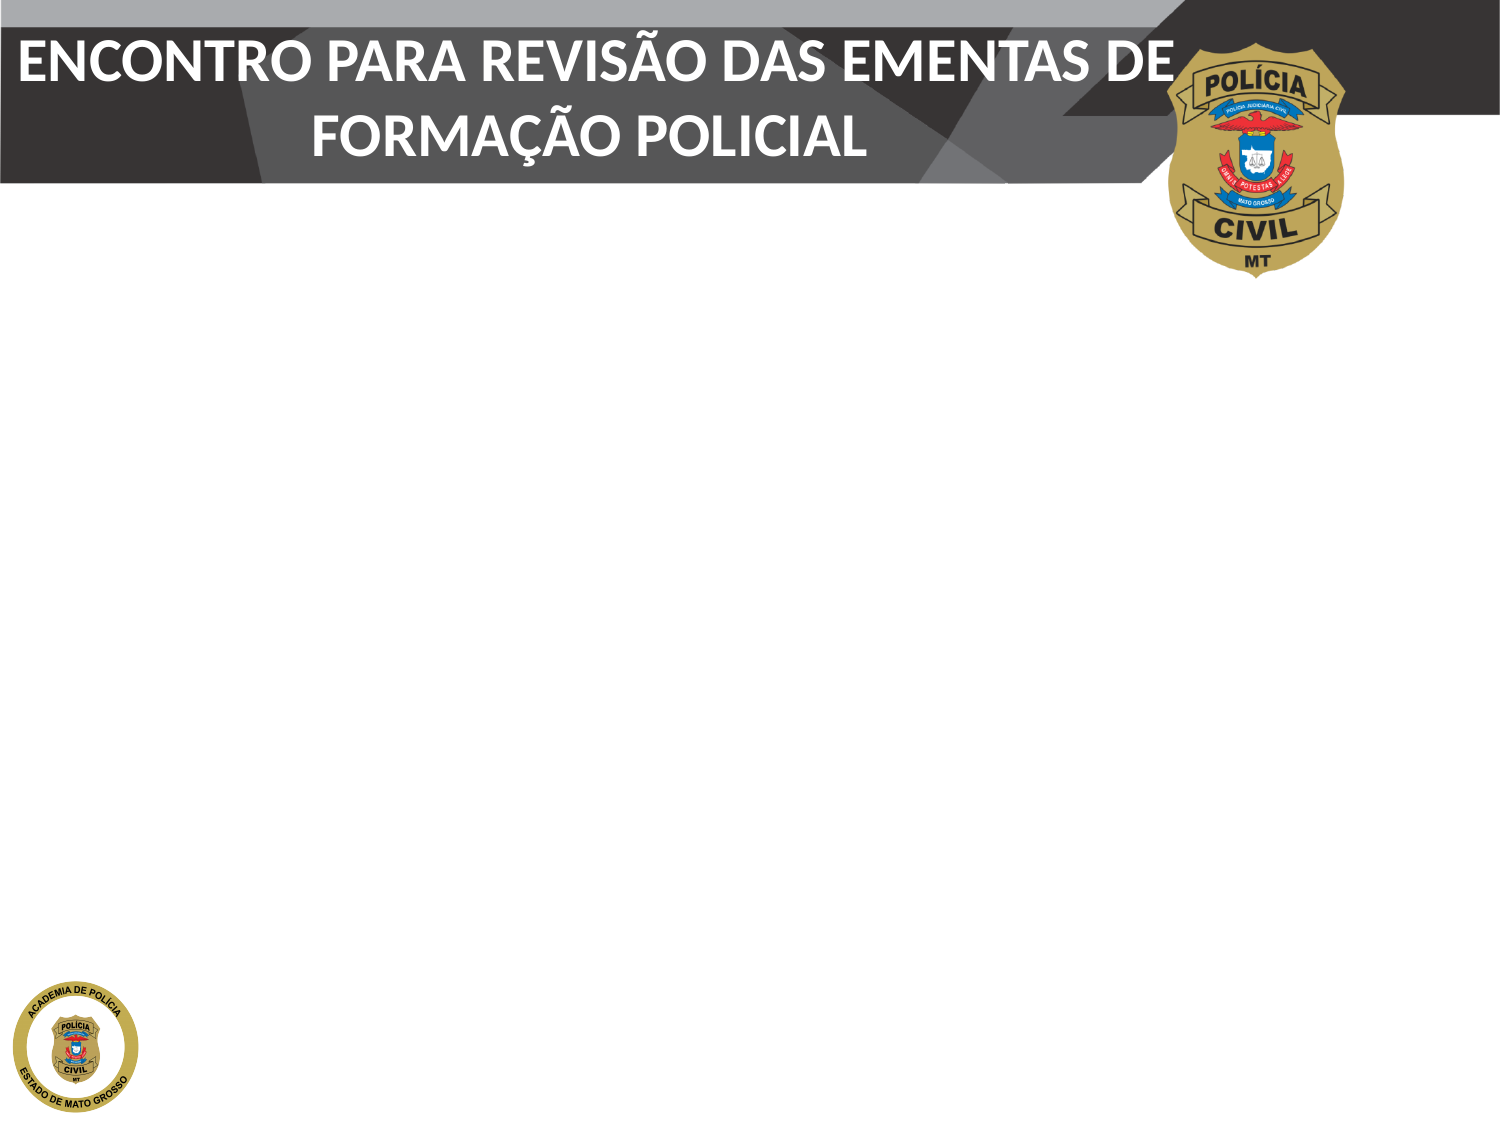

# ENCONTRO PARA REVISÃO DAS EMENTAS DE FORMAÇÃO POLICIAL